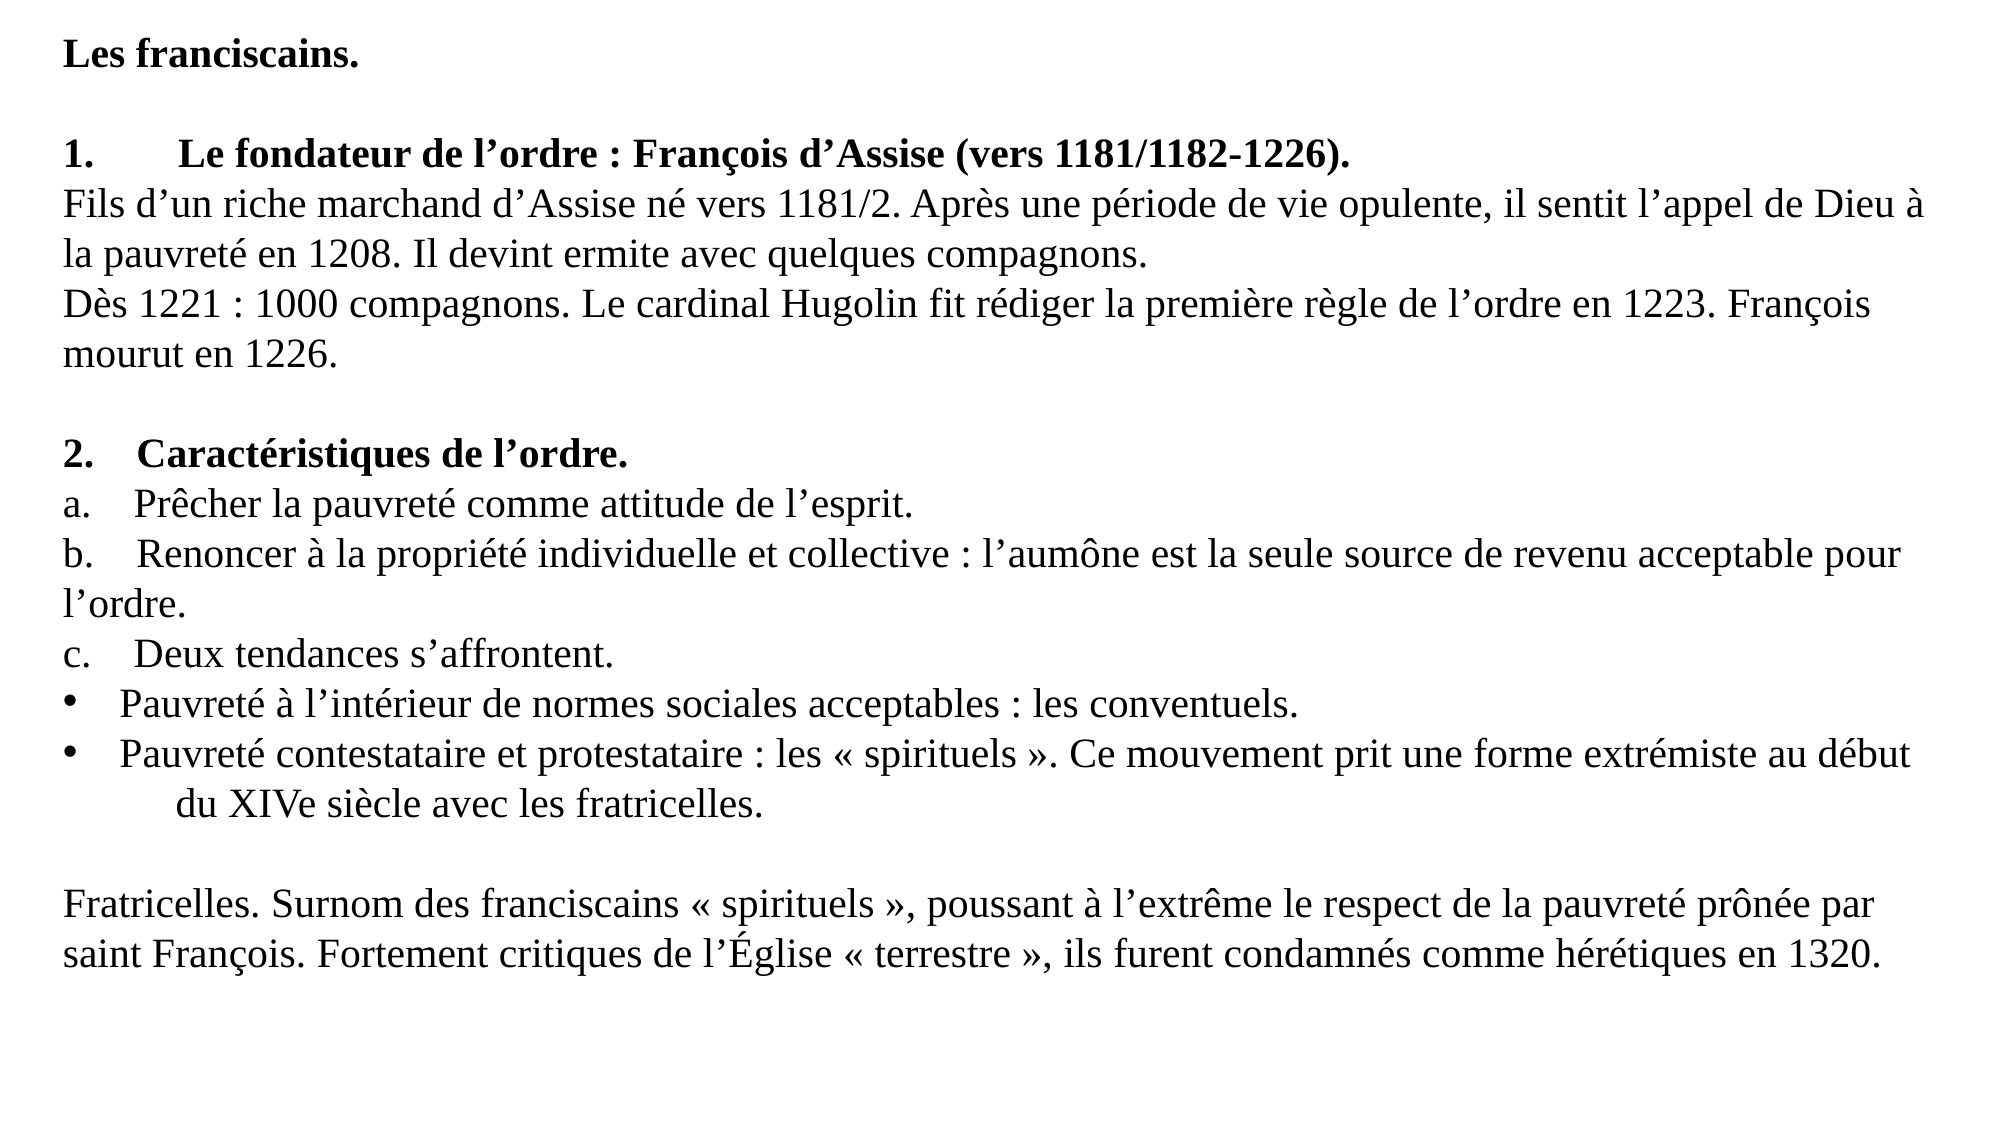

Les franciscains.
1. Le fondateur de l’ordre : François d’Assise (vers 1181/1182-1226).
Fils d’un riche marchand d’Assise né vers 1181/2. Après une période de vie opulente, il sentit l’appel de Dieu à la pauvreté en 1208. Il devint ermite avec quelques compagnons.
Dès 1221 : 1000 compagnons. Le cardinal Hugolin fit rédiger la première règle de l’ordre en 1223. François mourut en 1226.
2. Caractéristiques de l’ordre.
a. Prêcher la pauvreté comme attitude de l’esprit.
b. Renoncer à la propriété individuelle et collective : l’aumône est la seule source de revenu acceptable pour l’ordre.
c. Deux tendances s’affrontent.
Pauvreté à l’intérieur de normes sociales acceptables : les conventuels.
Pauvreté contestataire et protestataire : les « spirituels ». Ce mouvement prit une forme extrémiste au début du XIVe siècle avec les fratricelles.
Fratricelles. Surnom des franciscains « spirituels », poussant à l’extrême le respect de la pauvreté prônée par saint François. Fortement critiques de l’Église « terrestre », ils furent condamnés comme hérétiques en 1320.